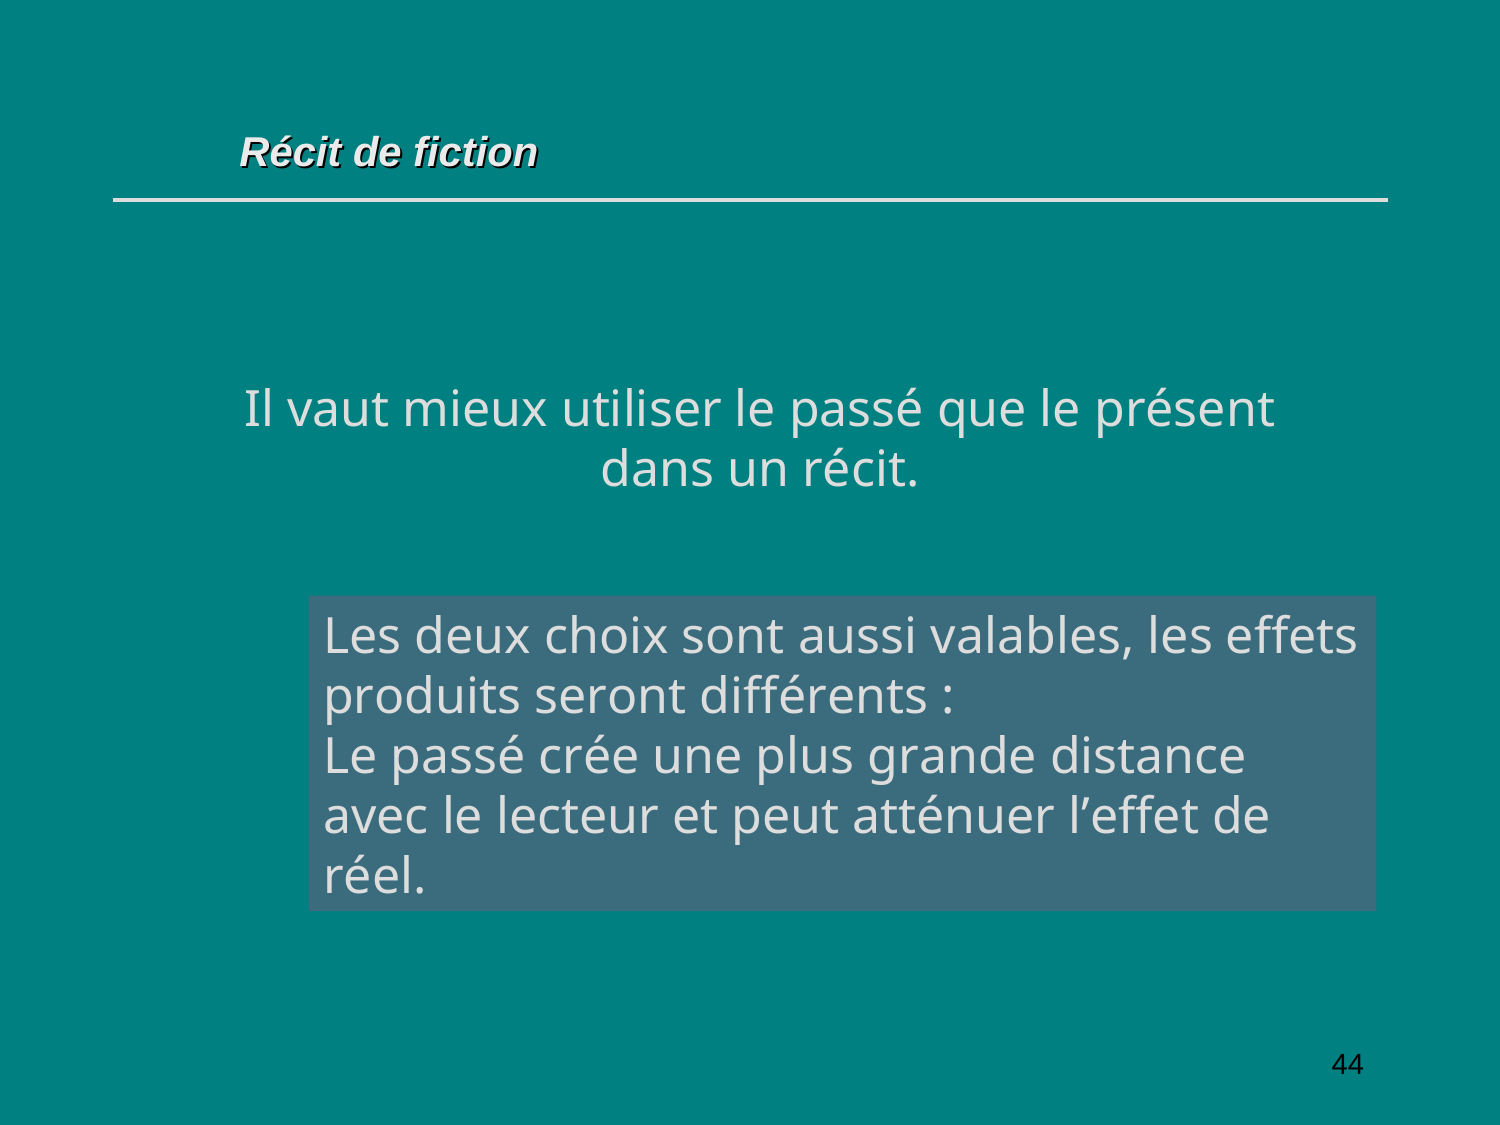

Récit de fiction
Il vaut mieux utiliser le passé que le présent dans un récit.
Oui / Non ?
Les deux choix sont aussi valables, les effets produits seront différents :
Le passé crée une plus grande distance avec le lecteur et peut atténuer l’effet de réel.
44